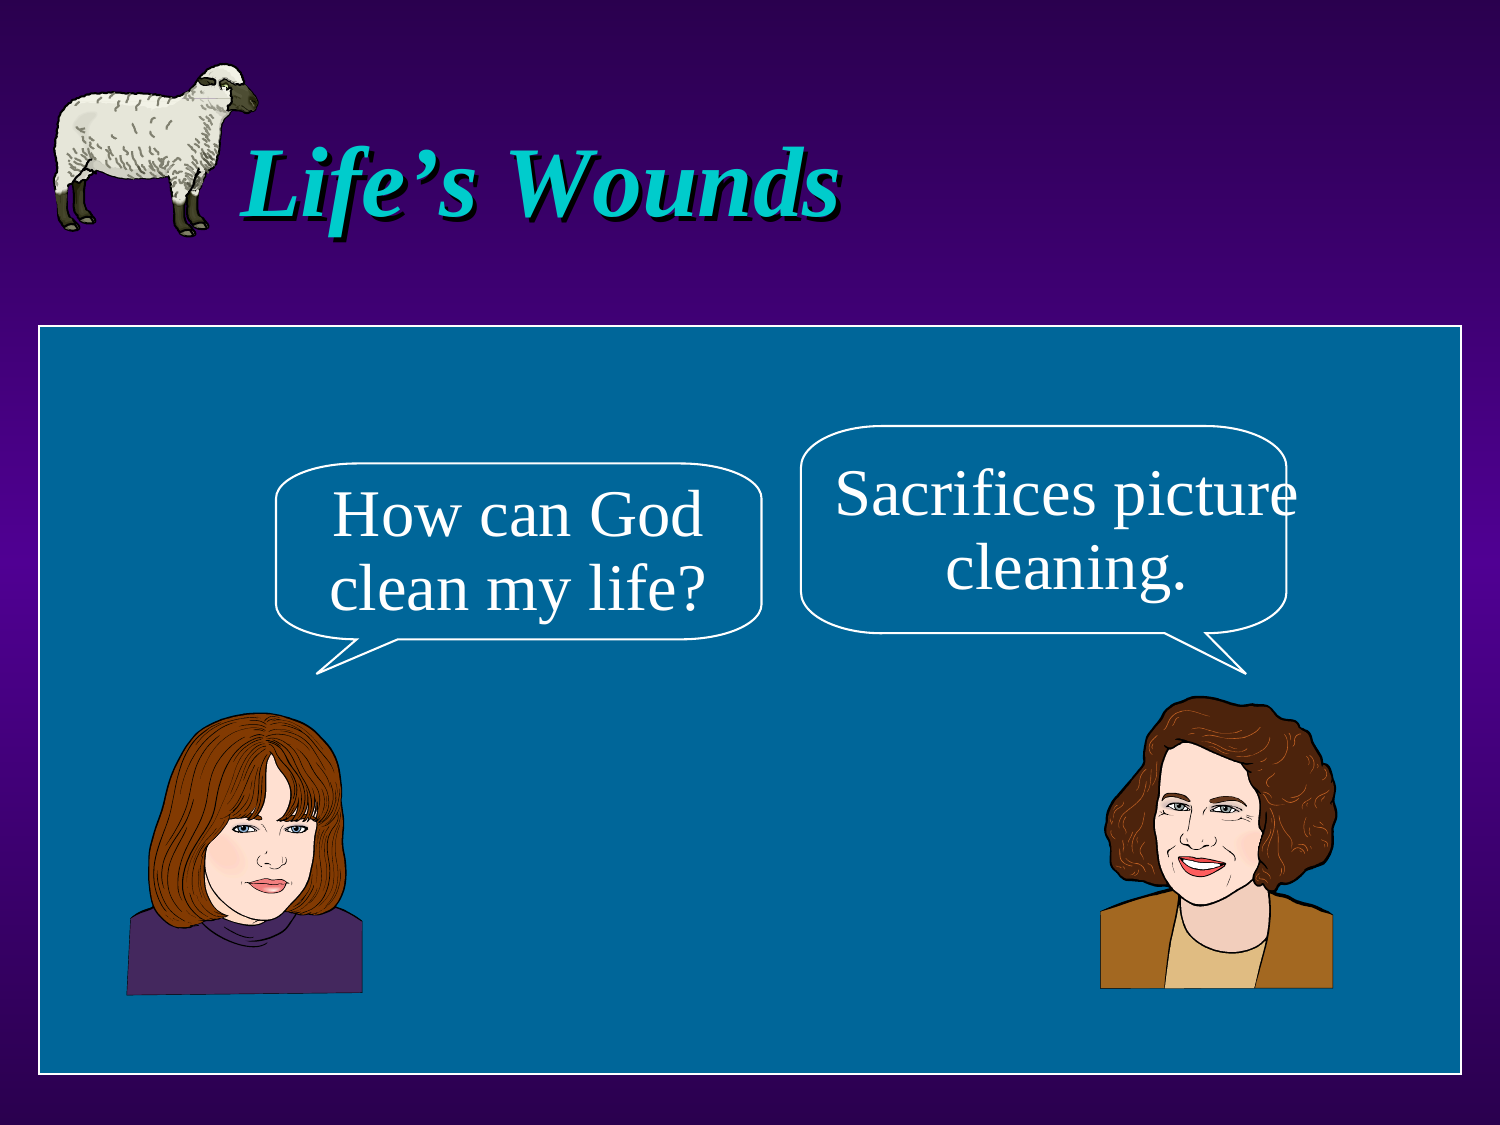

# Life’s Wounds
Sacrifices picture
cleaning.
How can God
clean my life?